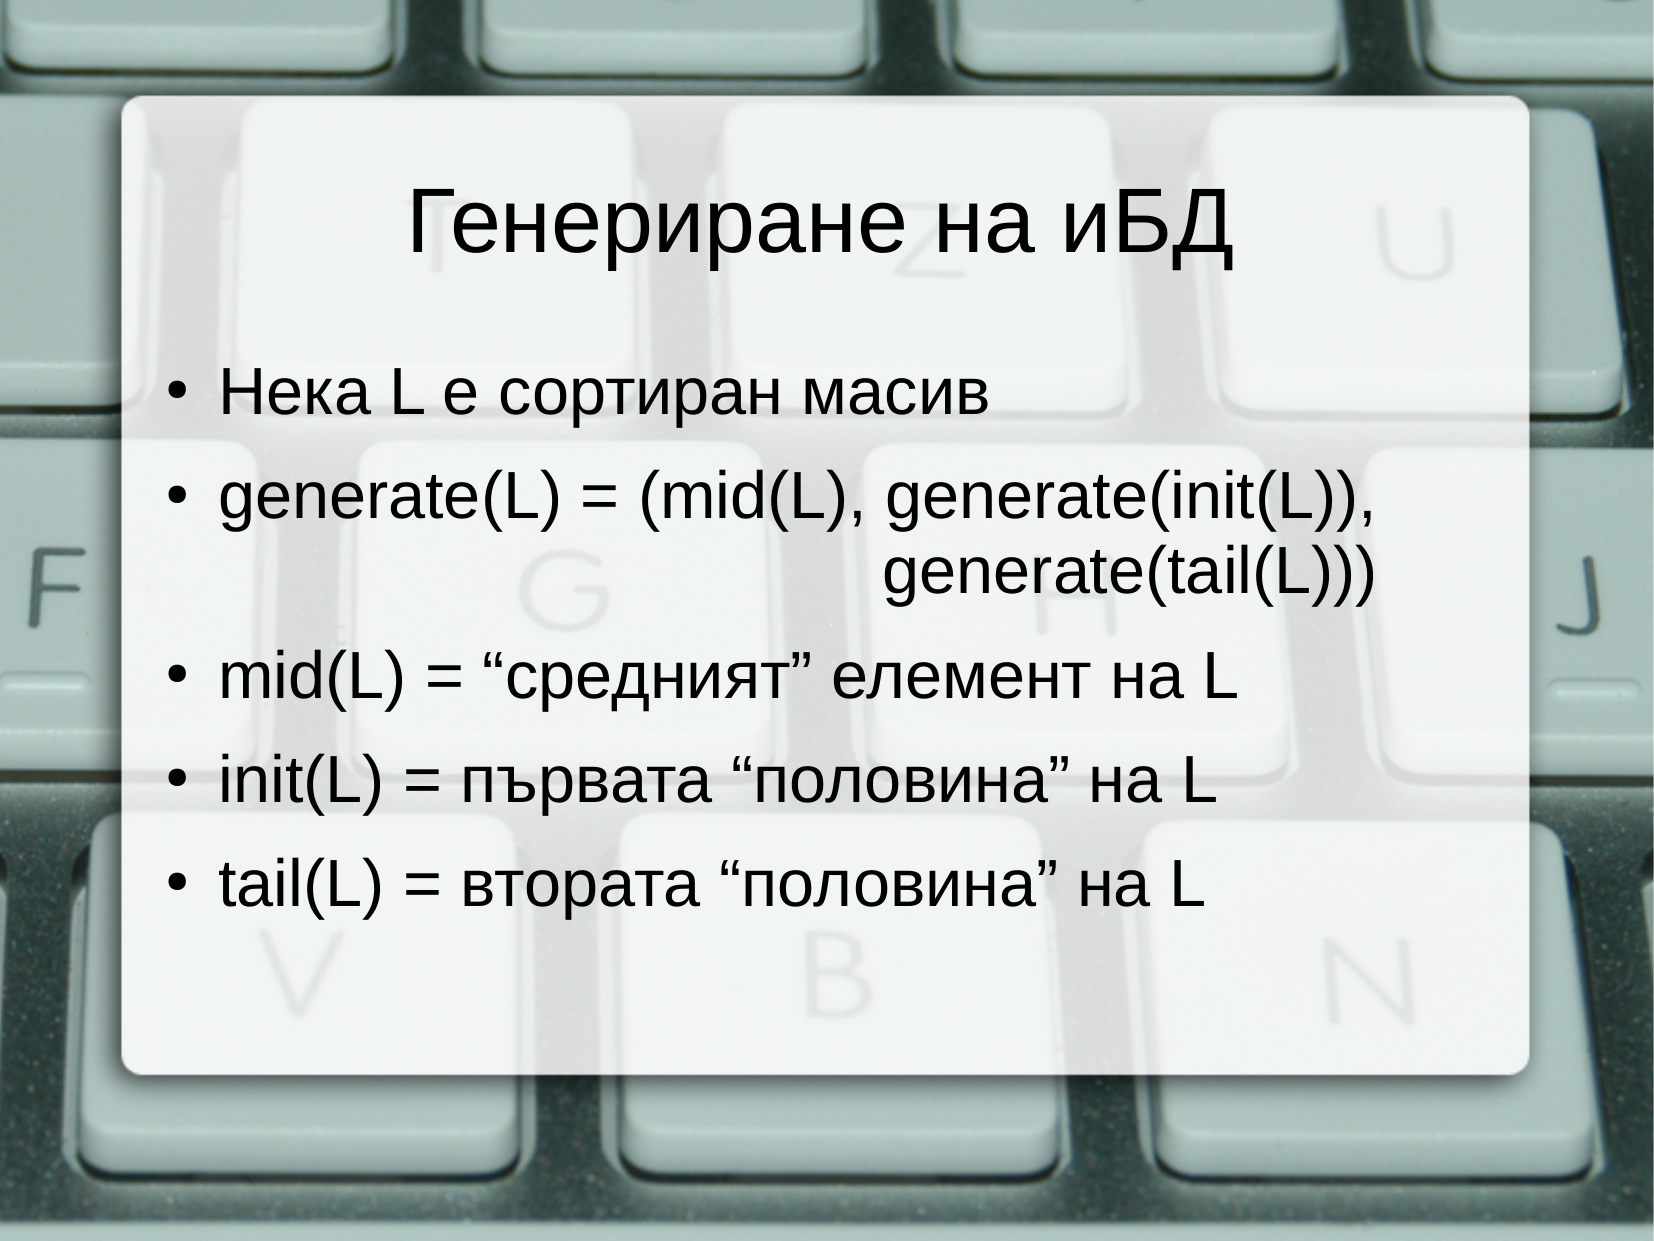

# Генериране на иБД
Нека L е сортиран масив
generate(L) = (mid(L), generate(init(L)),
									generate(tail(L)))
mid(L) = “средният” елемент на L
init(L) = първата “половина” на L
tail(L) = втората “половина” на L